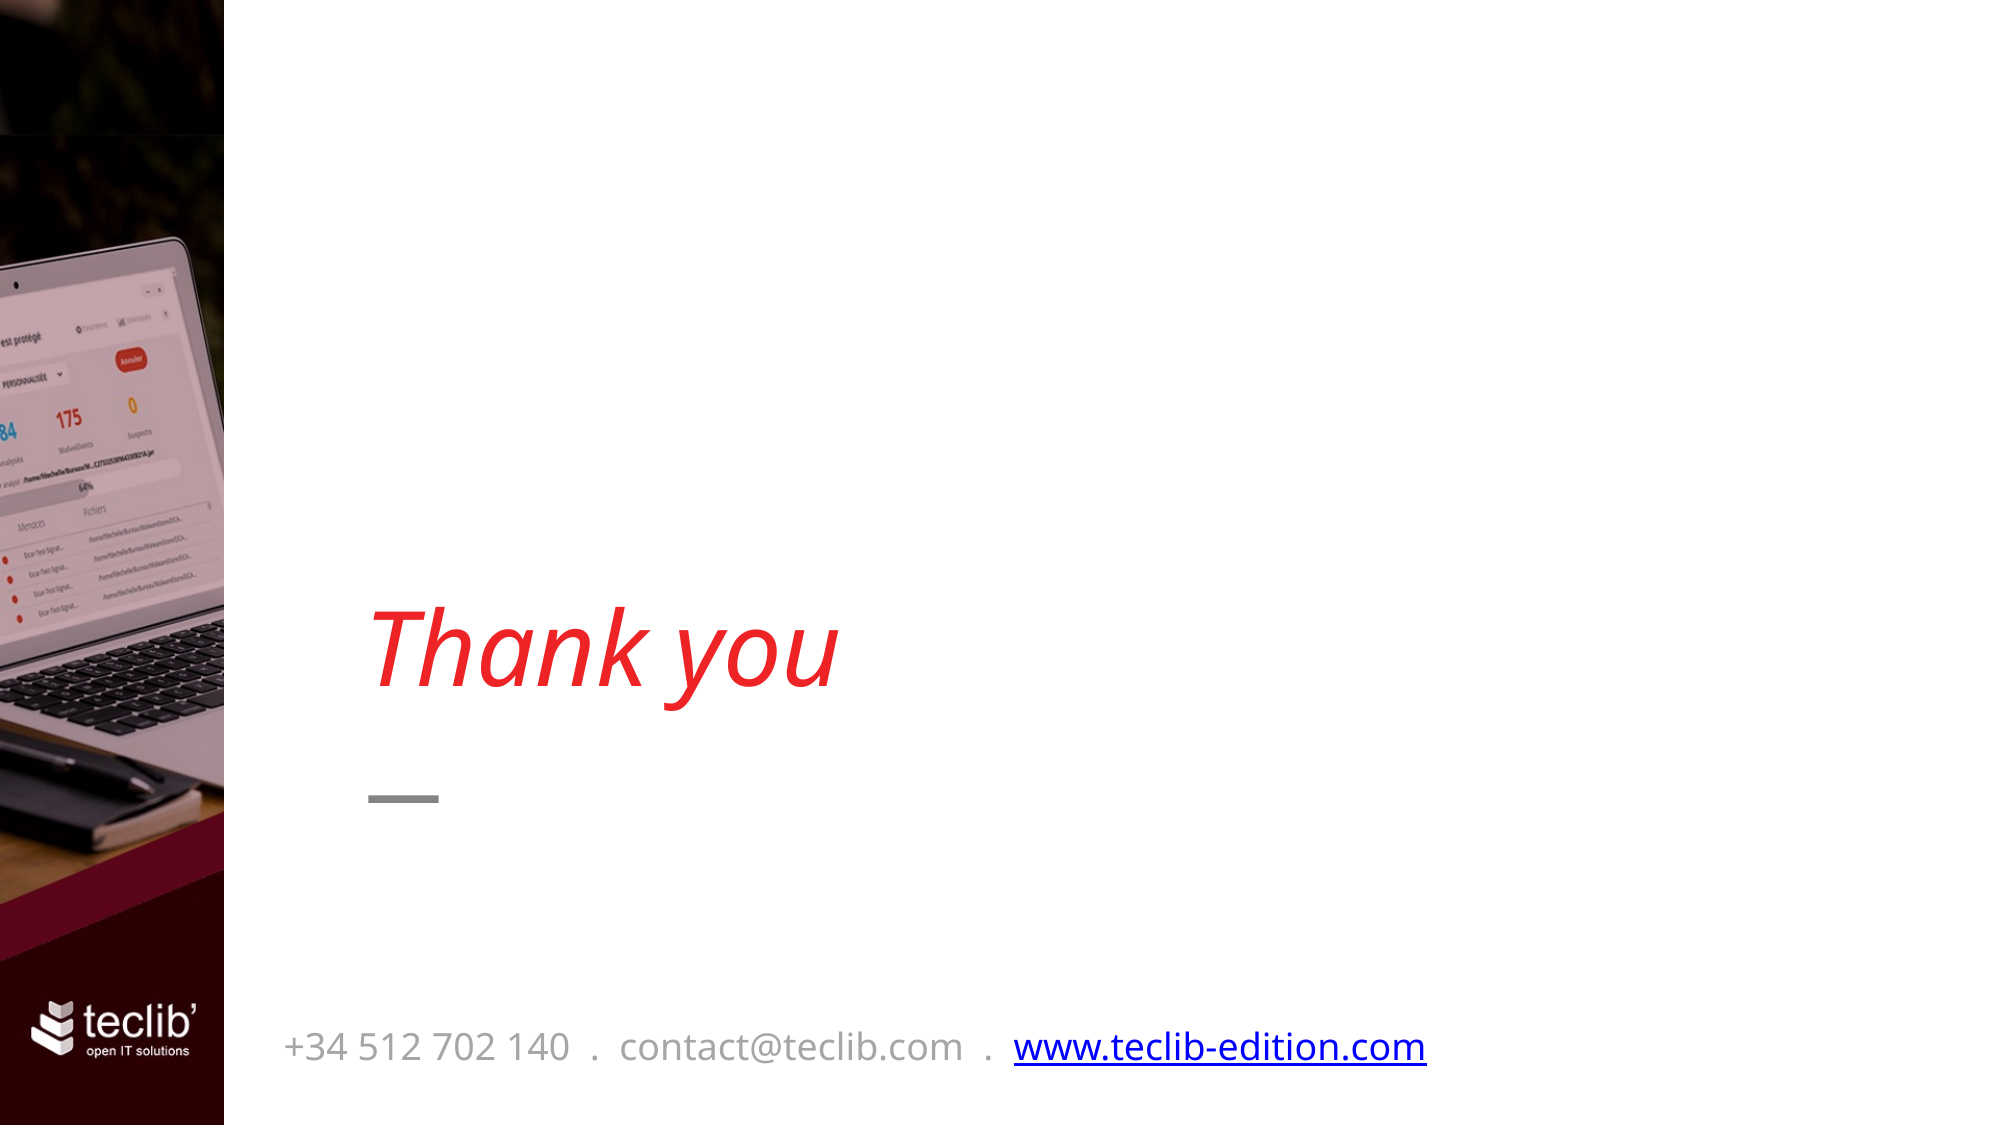

# Thank you
+34 512 702 140 . contact@teclib.com . www.teclib-edition.com